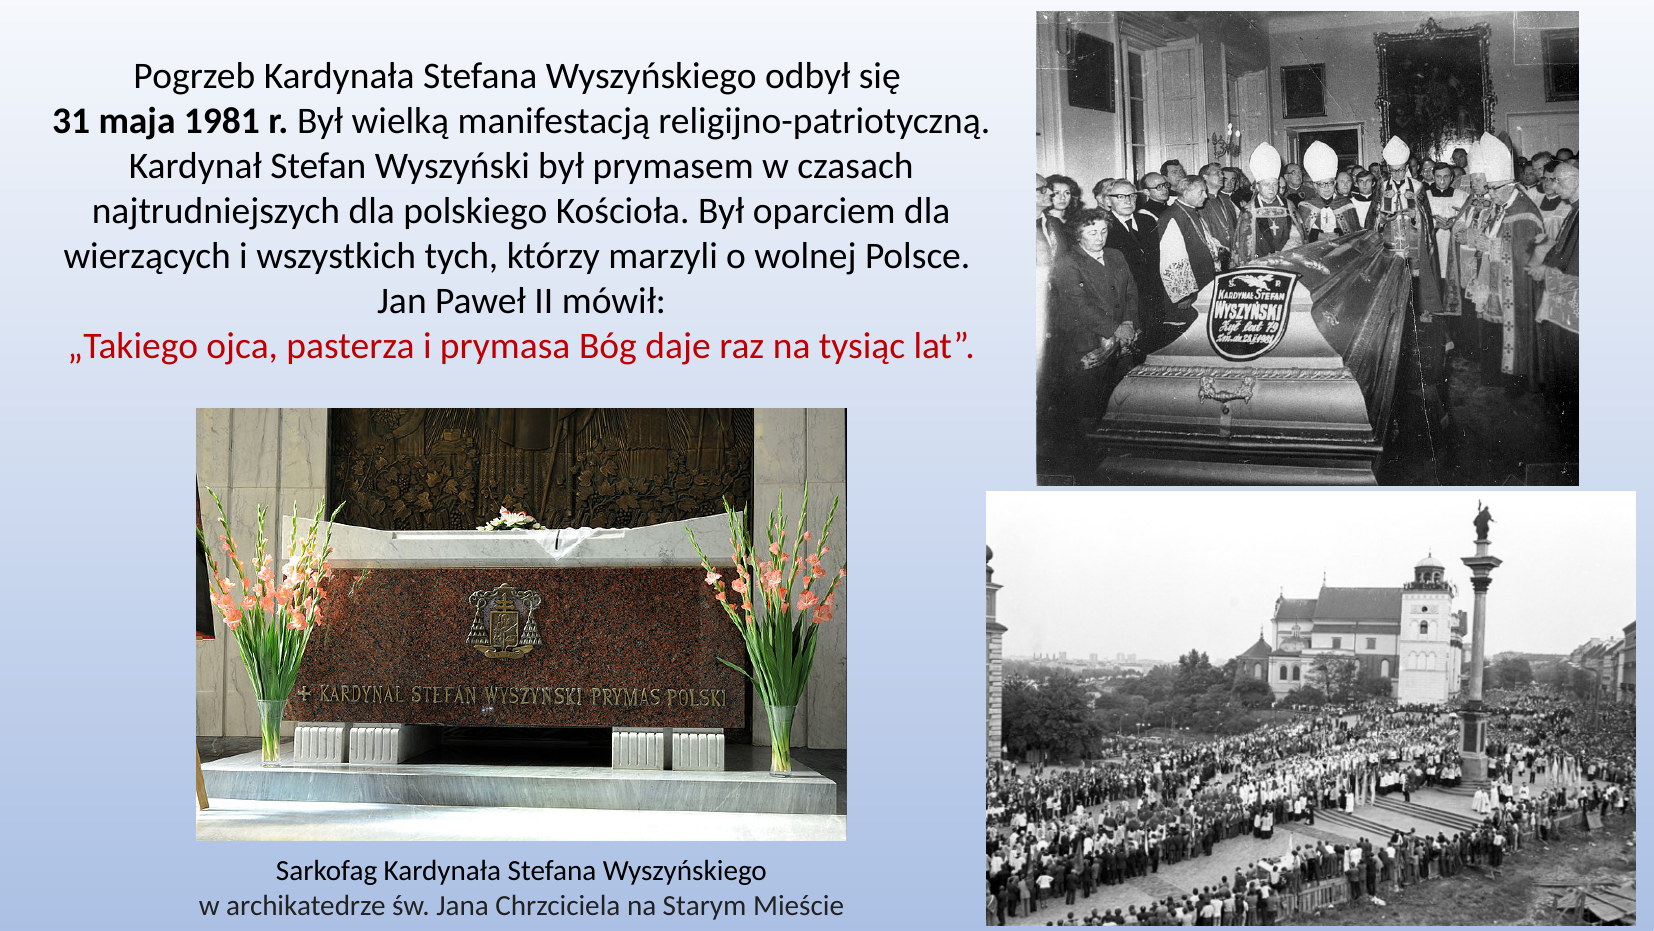

Pogrzeb Kardynała Stefana Wyszyńskiego odbył się
31 maja 1981 r. Był wielką manifestacją religijno-patriotyczną. Kardynał Stefan Wyszyński był prymasem w czasach najtrudniejszych dla polskiego Kościoła. Był oparciem dla wierzących i wszystkich tych, którzy marzyli o wolnej Polsce.
Jan Paweł II mówił:
 „Takiego ojca, pasterza i prymasa Bóg daje raz na tysiąc lat”.
Sarkofag Kardynała Stefana Wyszyńskiego
w archikatedrze św. Jana Chrzciciela na Starym Mieście